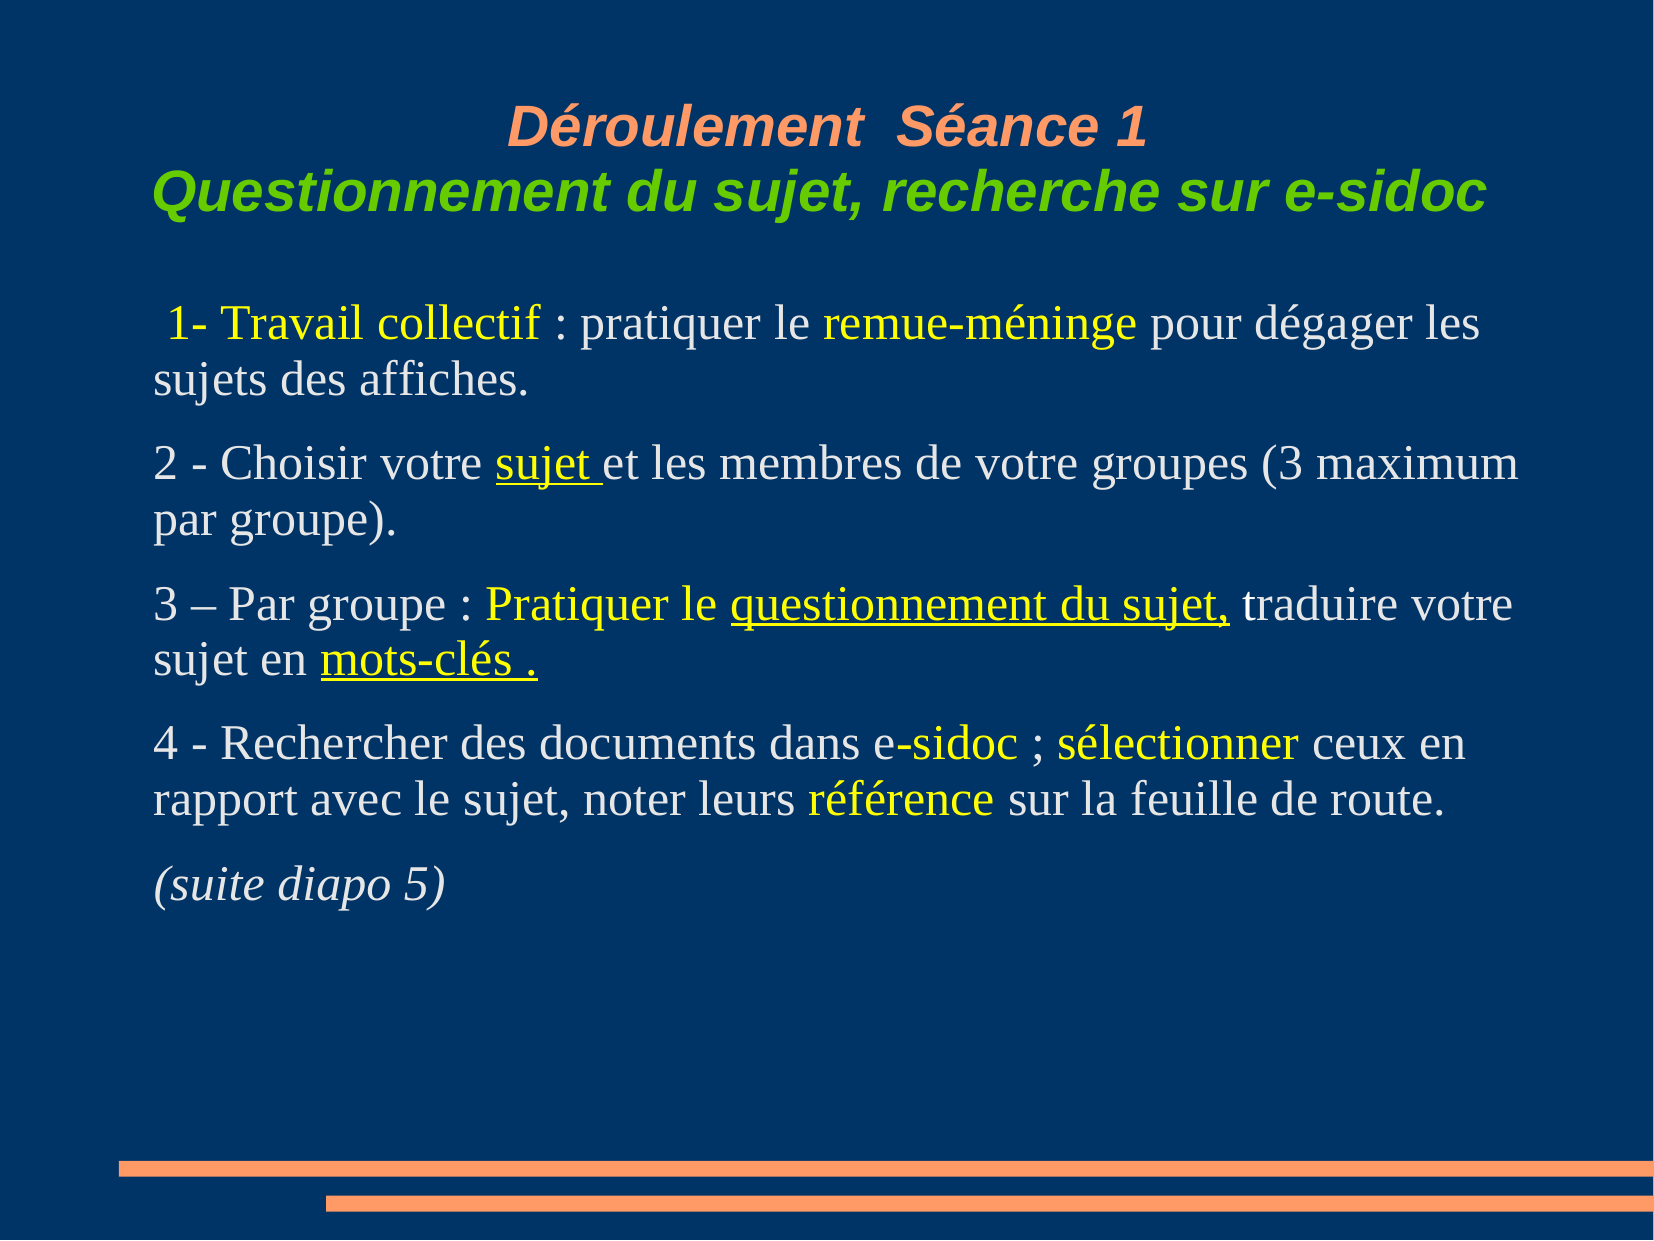

# Déroulement Séance 1 Questionnement du sujet, recherche sur e-sidoc
 1- Travail collectif : pratiquer le remue-méninge pour dégager les sujets des affiches.
2 - Choisir votre sujet et les membres de votre groupes (3 maximum par groupe).
3 – Par groupe : Pratiquer le questionnement du sujet, traduire votre sujet en mots-clés .
4 - Rechercher des documents dans e-sidoc ; sélectionner ceux en rapport avec le sujet, noter leurs référence sur la feuille de route.
(suite diapo 5)